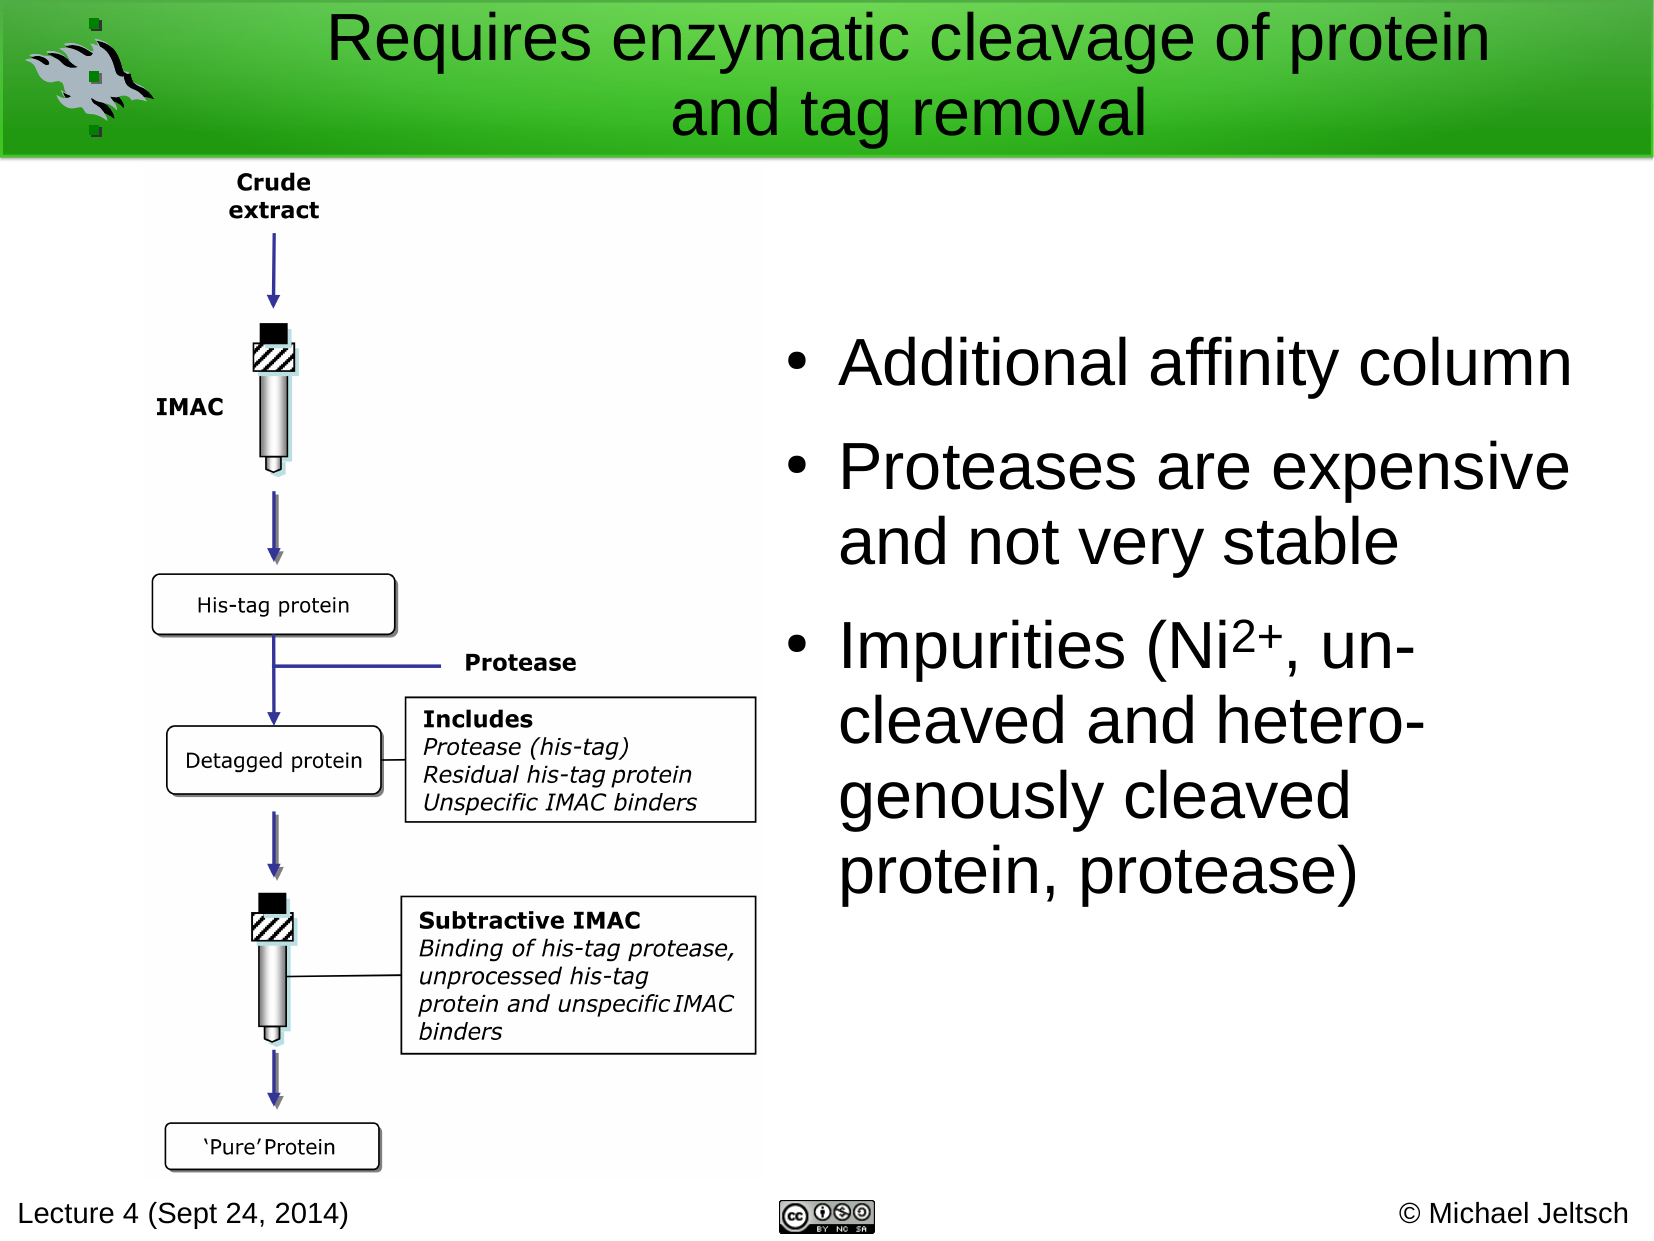

# Requires enzymatic cleavage of protein and tag removal
Additional affinity column
Proteases are expensive and not very stable
Impurities (Ni2+, un-cleaved and hetero-genously cleaved
protein, protease)